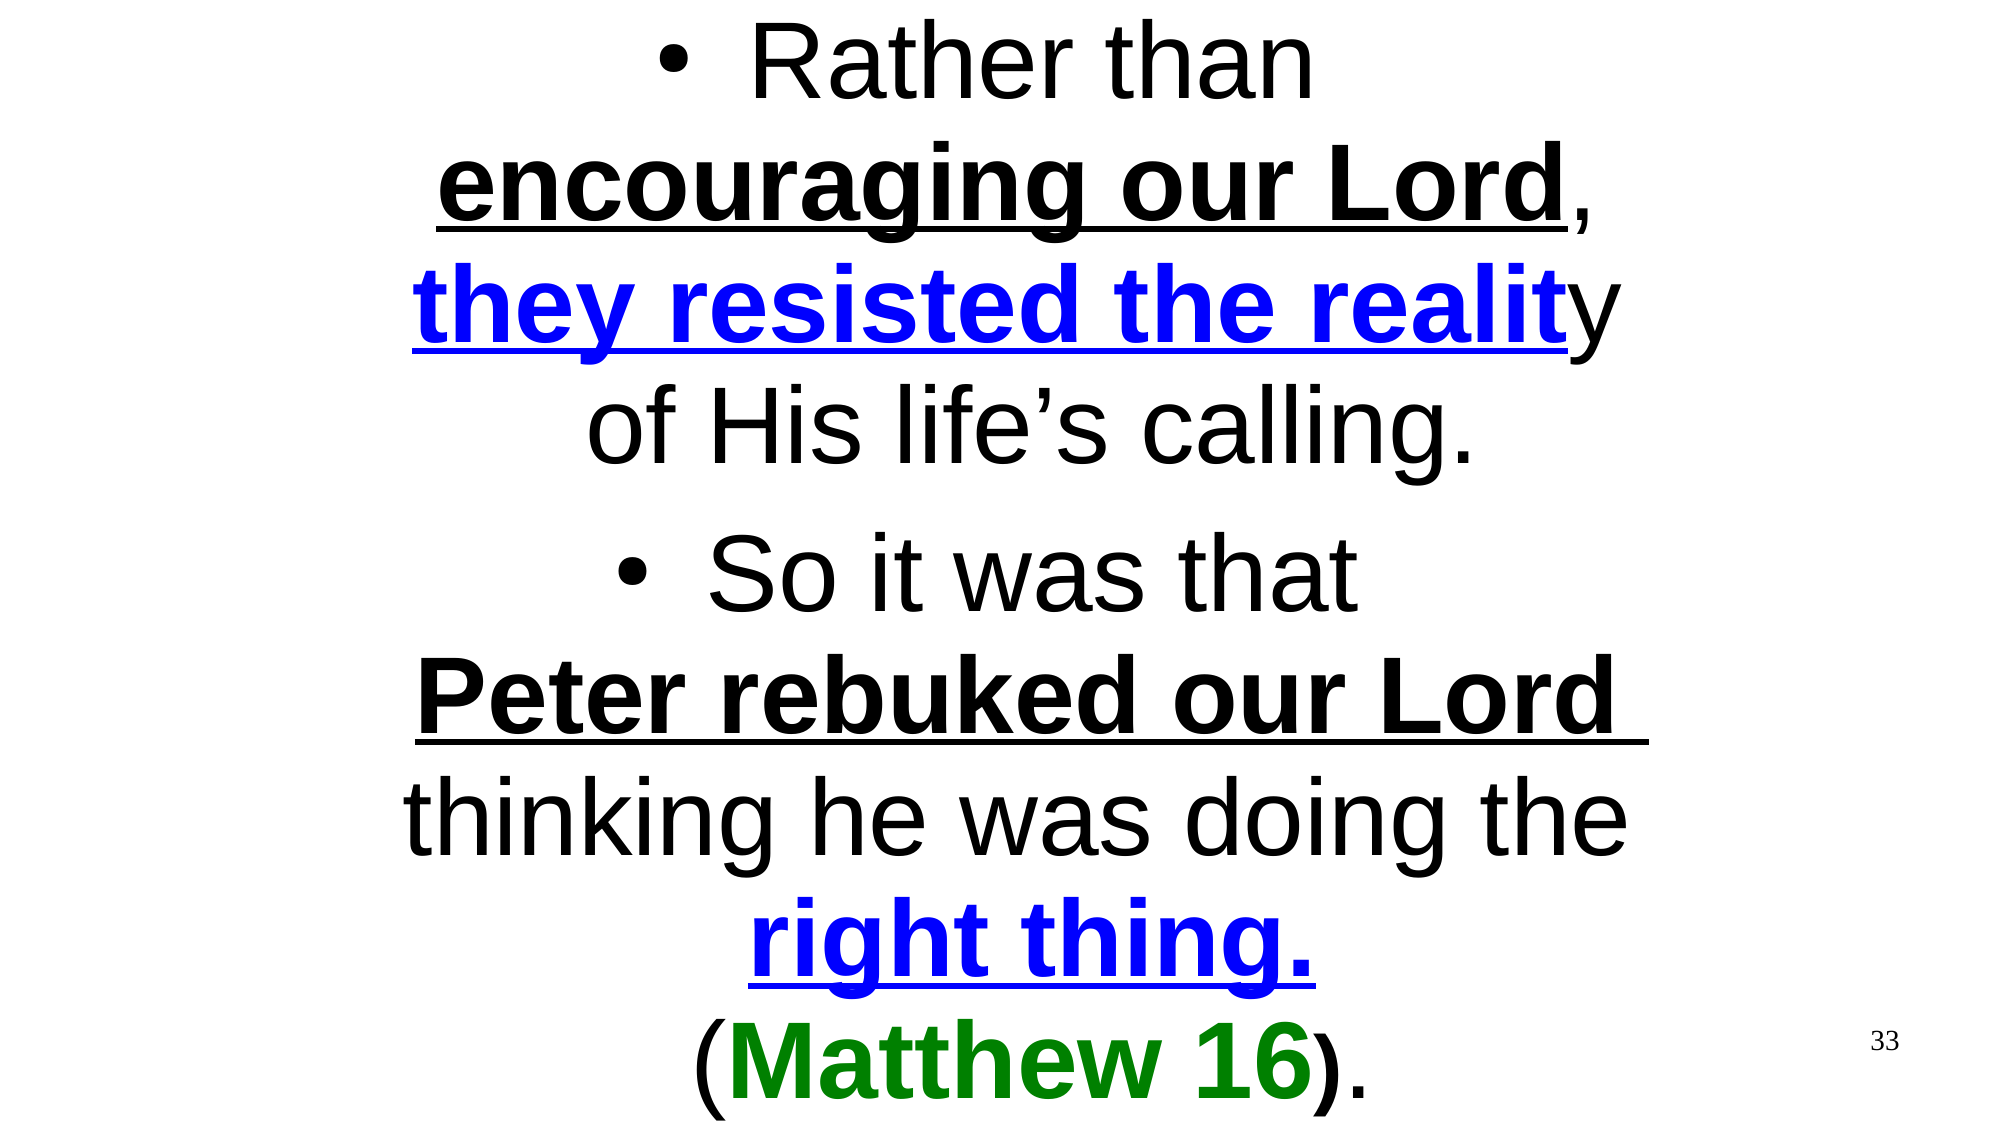

# Rather than encouraging our Lord, they resisted the reality of His life’s calling.
 So it was that
Peter rebuked our Lord
thinking he was doing the
right thing.
(Matthew 16).
33